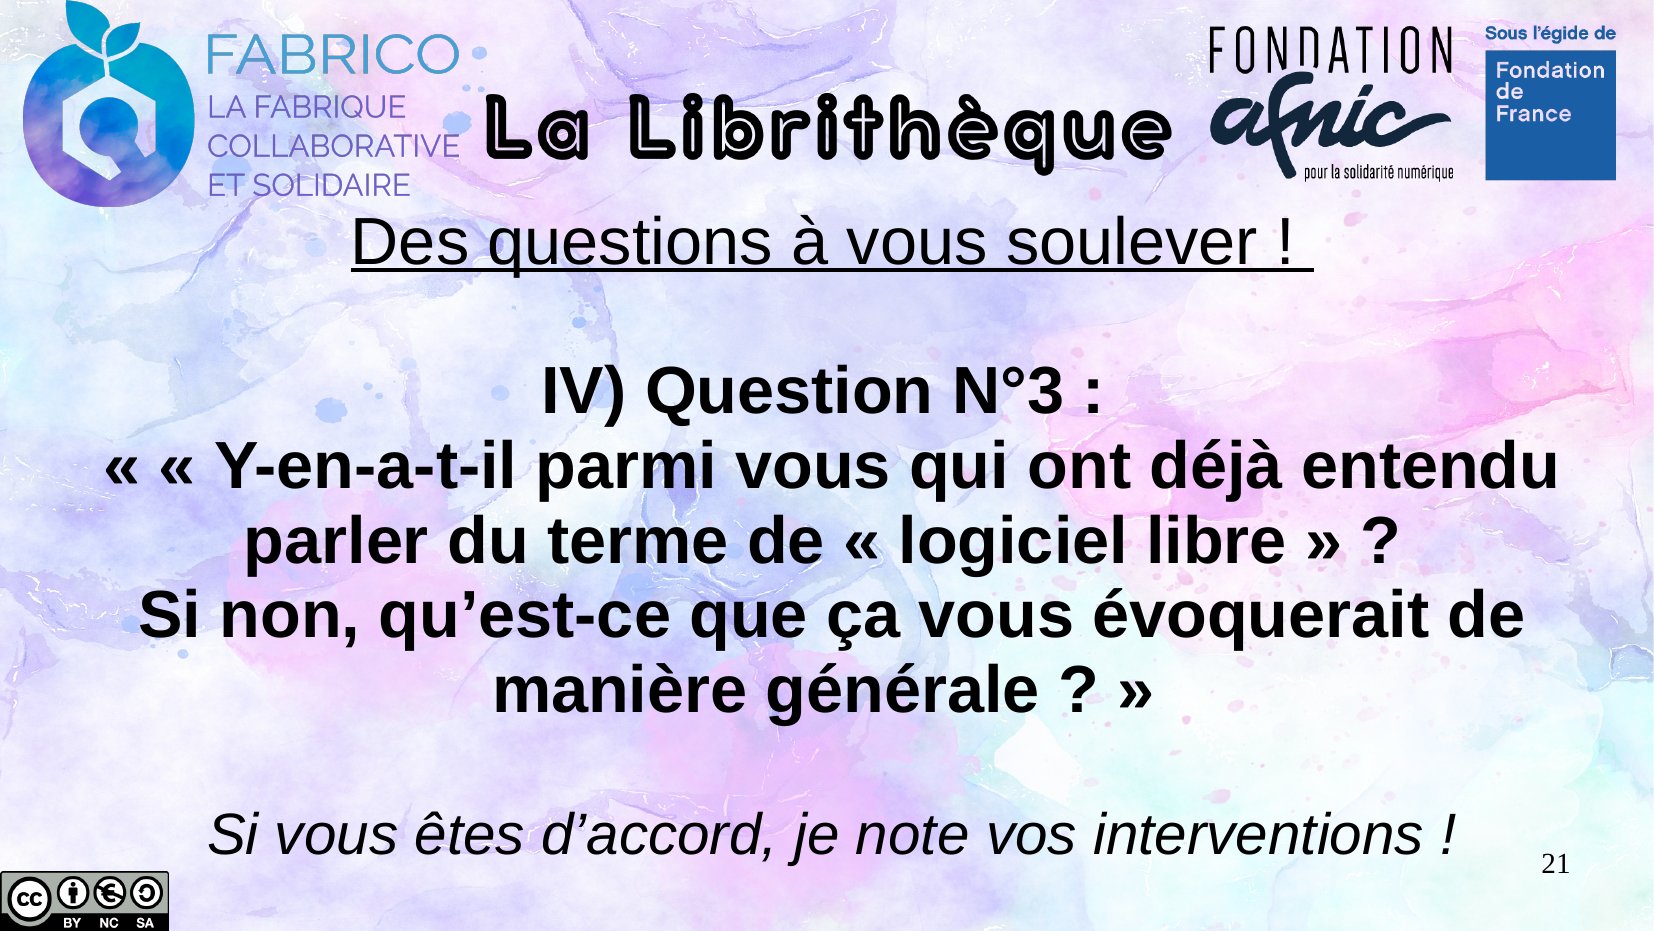

# Des questions à vous soulever !
IV) Question N°3 :
« « Y-en-a-t-il parmi vous qui ont déjà entendu parler du terme de « logiciel libre » ?
Si non, qu’est-ce que ça vous évoquerait de manière générale ? »
Si vous êtes d’accord, je note vos interventions !
21